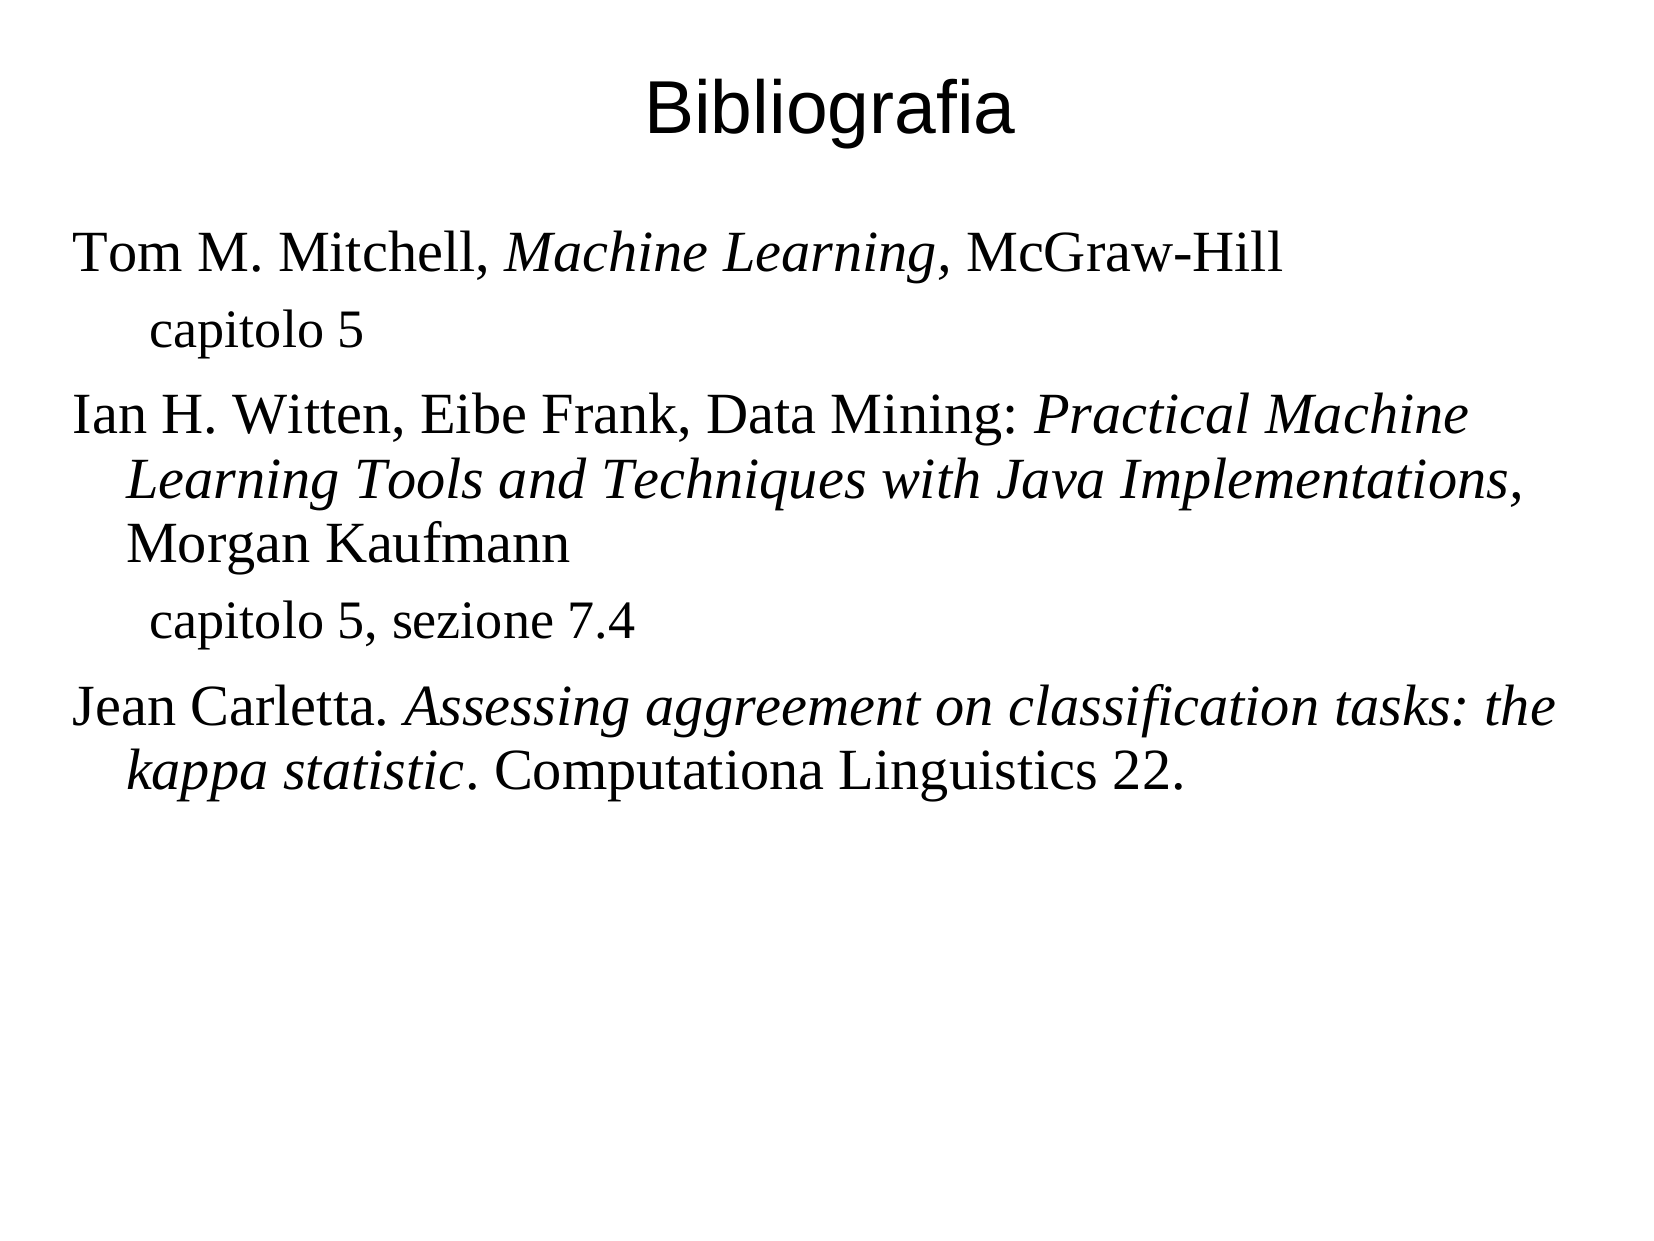

# Bibliografia
Tom M. Mitchell, Machine Learning, McGraw-Hill
capitolo 5
Ian H. Witten, Eibe Frank, Data Mining: Practical Machine Learning Tools and Techniques with Java Implementations, Morgan Kaufmann
capitolo 5, sezione 7.4
Jean Carletta. Assessing aggreement on classification tasks: the kappa statistic. Computationa Linguistics 22.